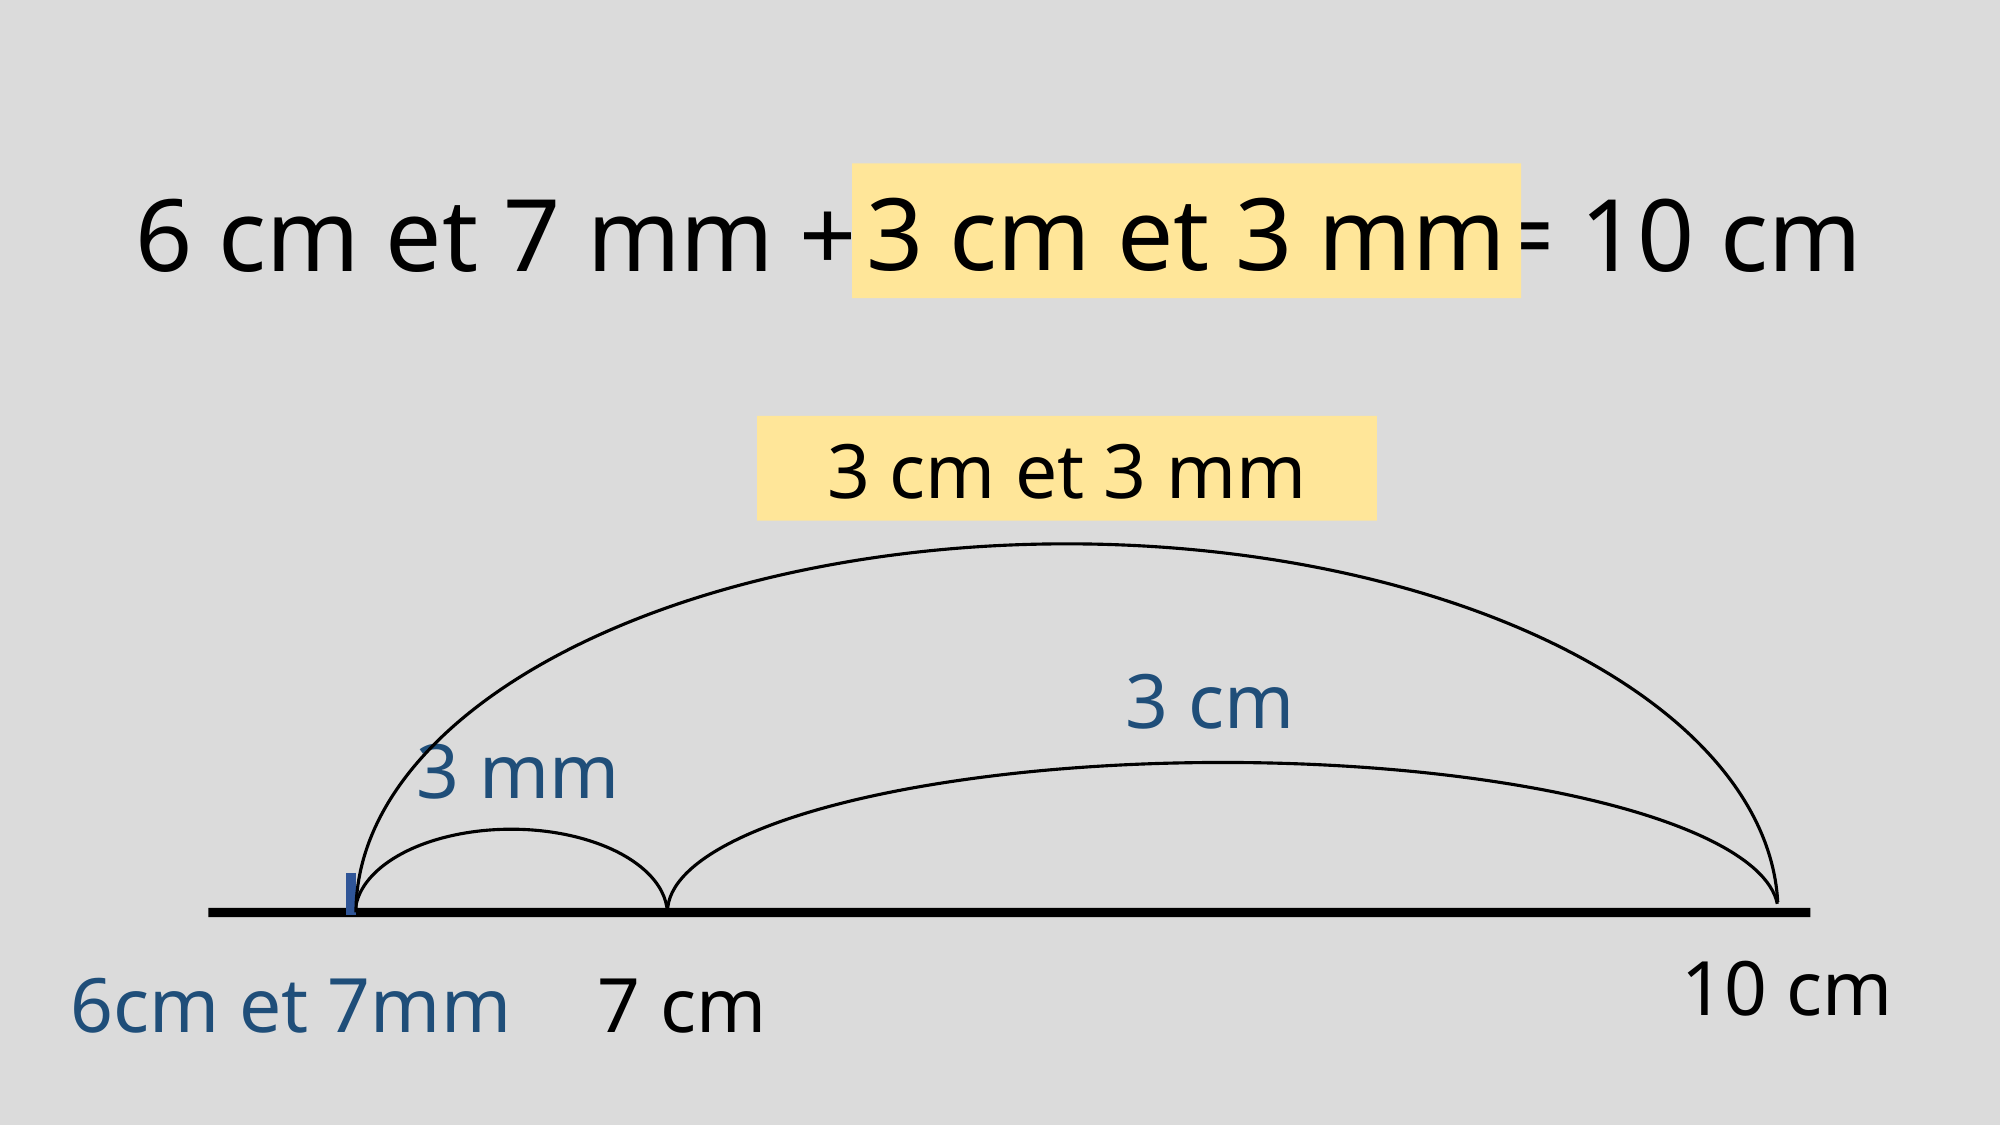

3 cm et 3 mm
6 cm et 7 mm + ? = 10 cm
3 cm et 3 mm
43
3 cm
44
3 mm
45
10 cm
6cm et 7mm
7 cm